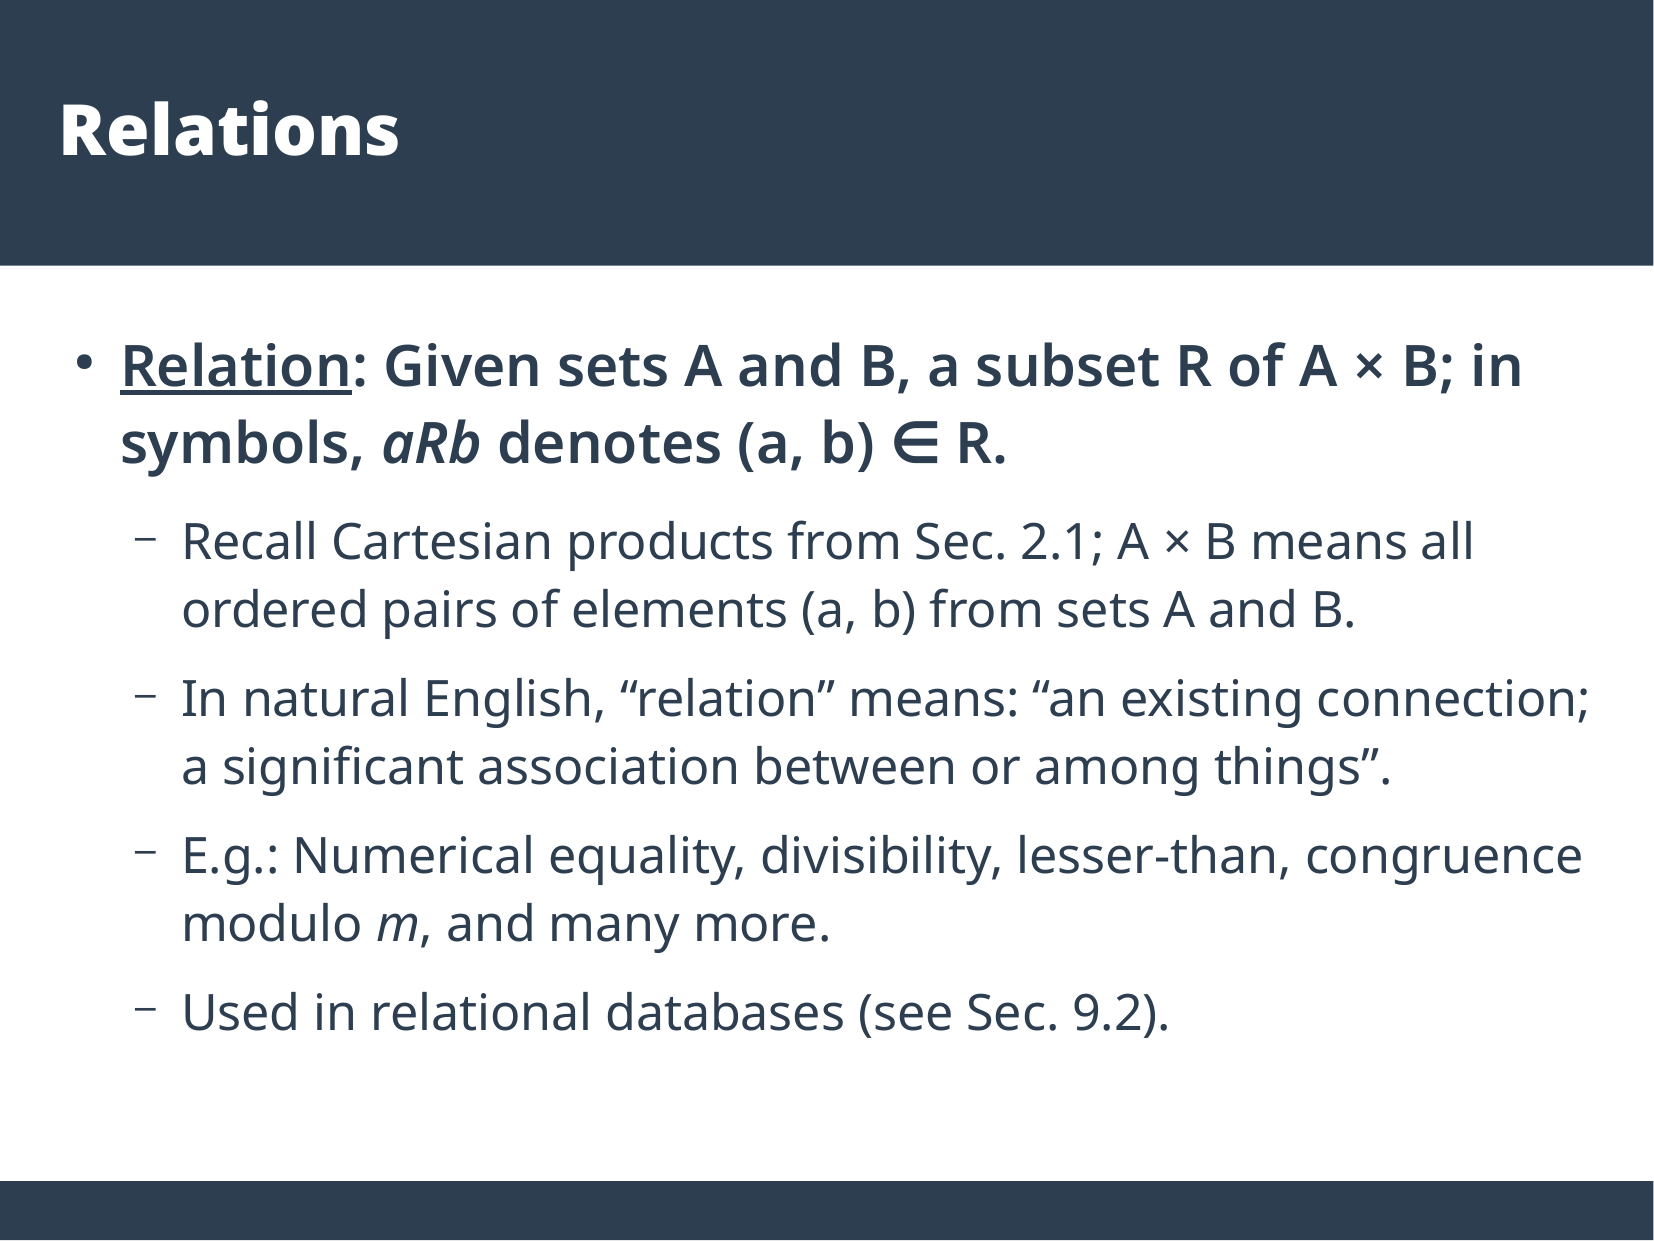

# Relations
Relation: Given sets A and B, a subset R of A × B; in symbols, aRb denotes (a, b) ∈ R.
Recall Cartesian products from Sec. 2.1; A × B means all ordered pairs of elements (a, b) from sets A and B.
In natural English, “relation” means: “an existing connection; a significant association between or among things”.
E.g.: Numerical equality, divisibility, lesser-than, congruence modulo m, and many more.
Used in relational databases (see Sec. 9.2).